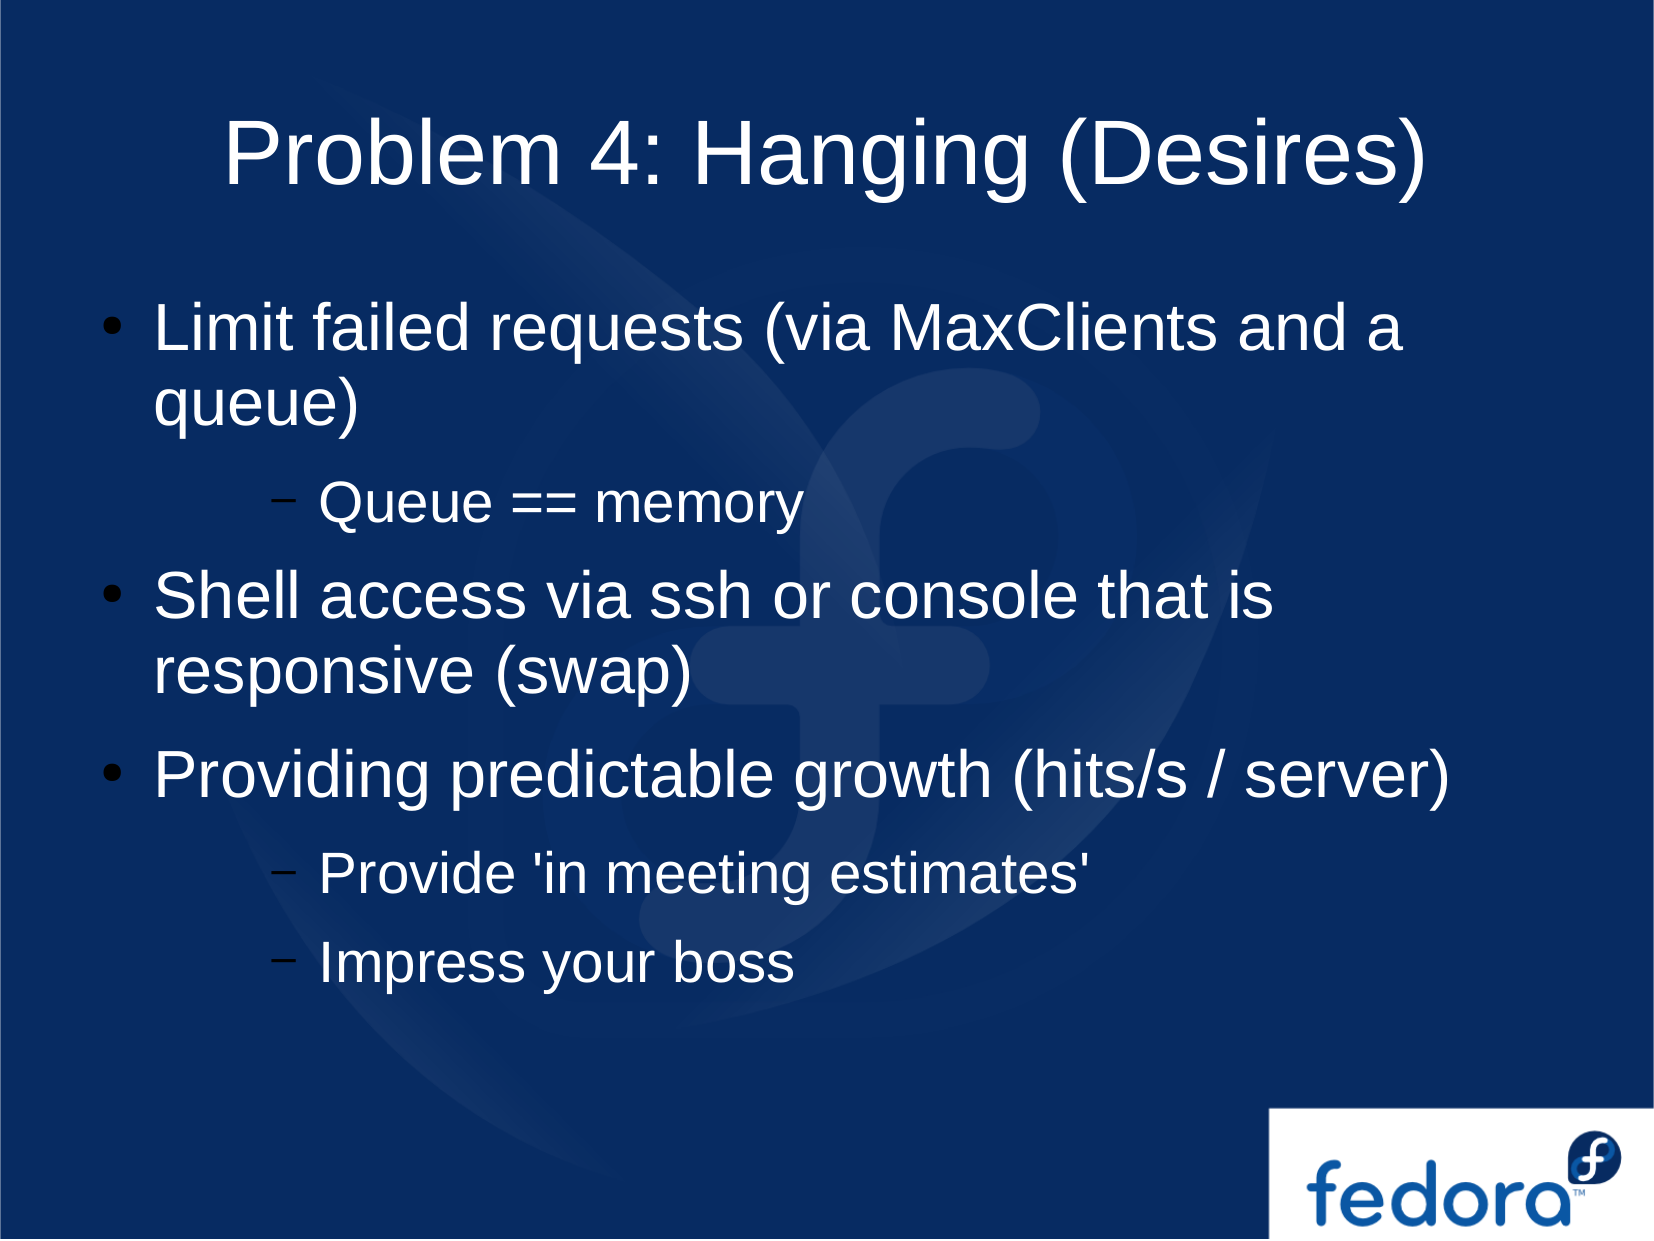

# Problem 4: Hanging (Desires)
Limit failed requests (via MaxClients and a queue)
Queue == memory
Shell access via ssh or console that is responsive (swap)
Providing predictable growth (hits/s / server)
Provide 'in meeting estimates'
Impress your boss